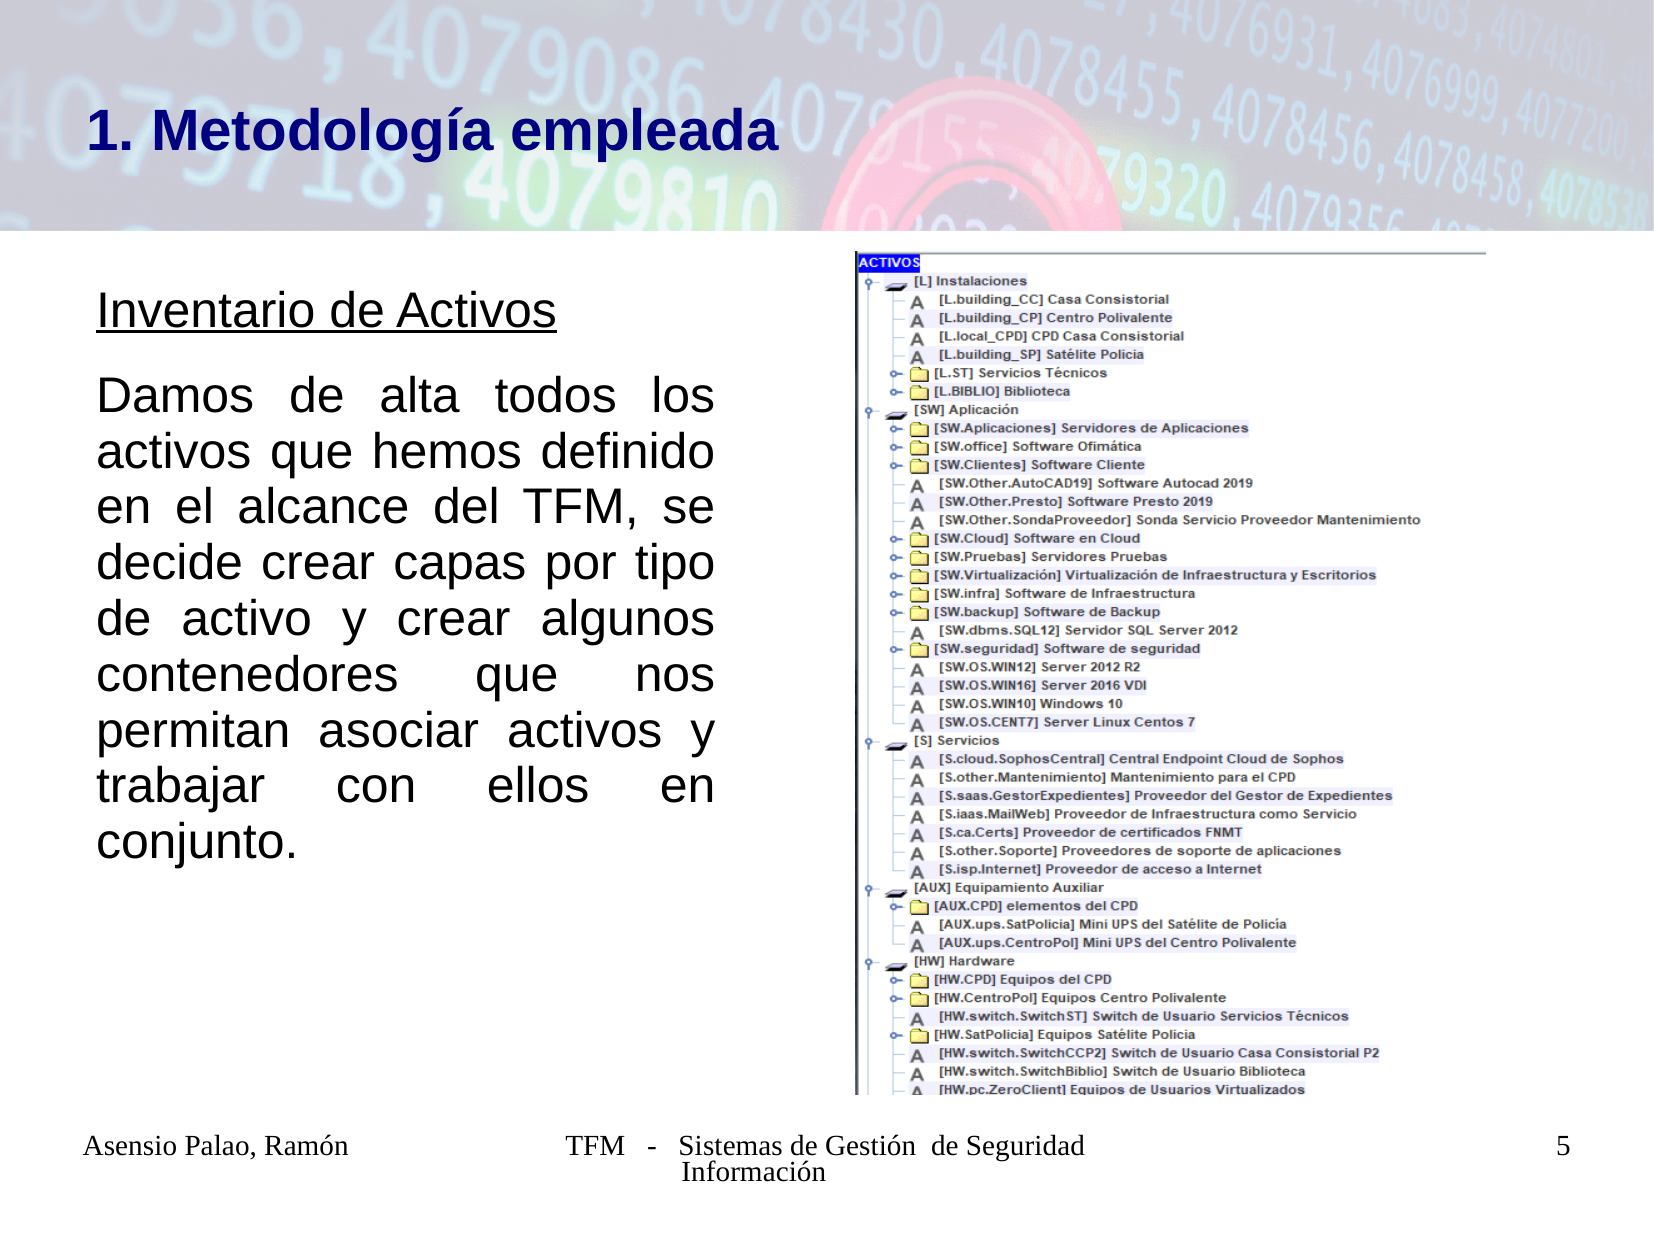

1. Metodología empleada
#
Inventario de Activos
Damos de alta todos los activos que hemos definido en el alcance del TFM, se decide crear capas por tipo de activo y crear algunos contenedores que nos permitan asociar activos y trabajar con ellos en conjunto.
Asensio Palao, Ramón
TFM - Sistemas de Gestión de Seguridad Información
5